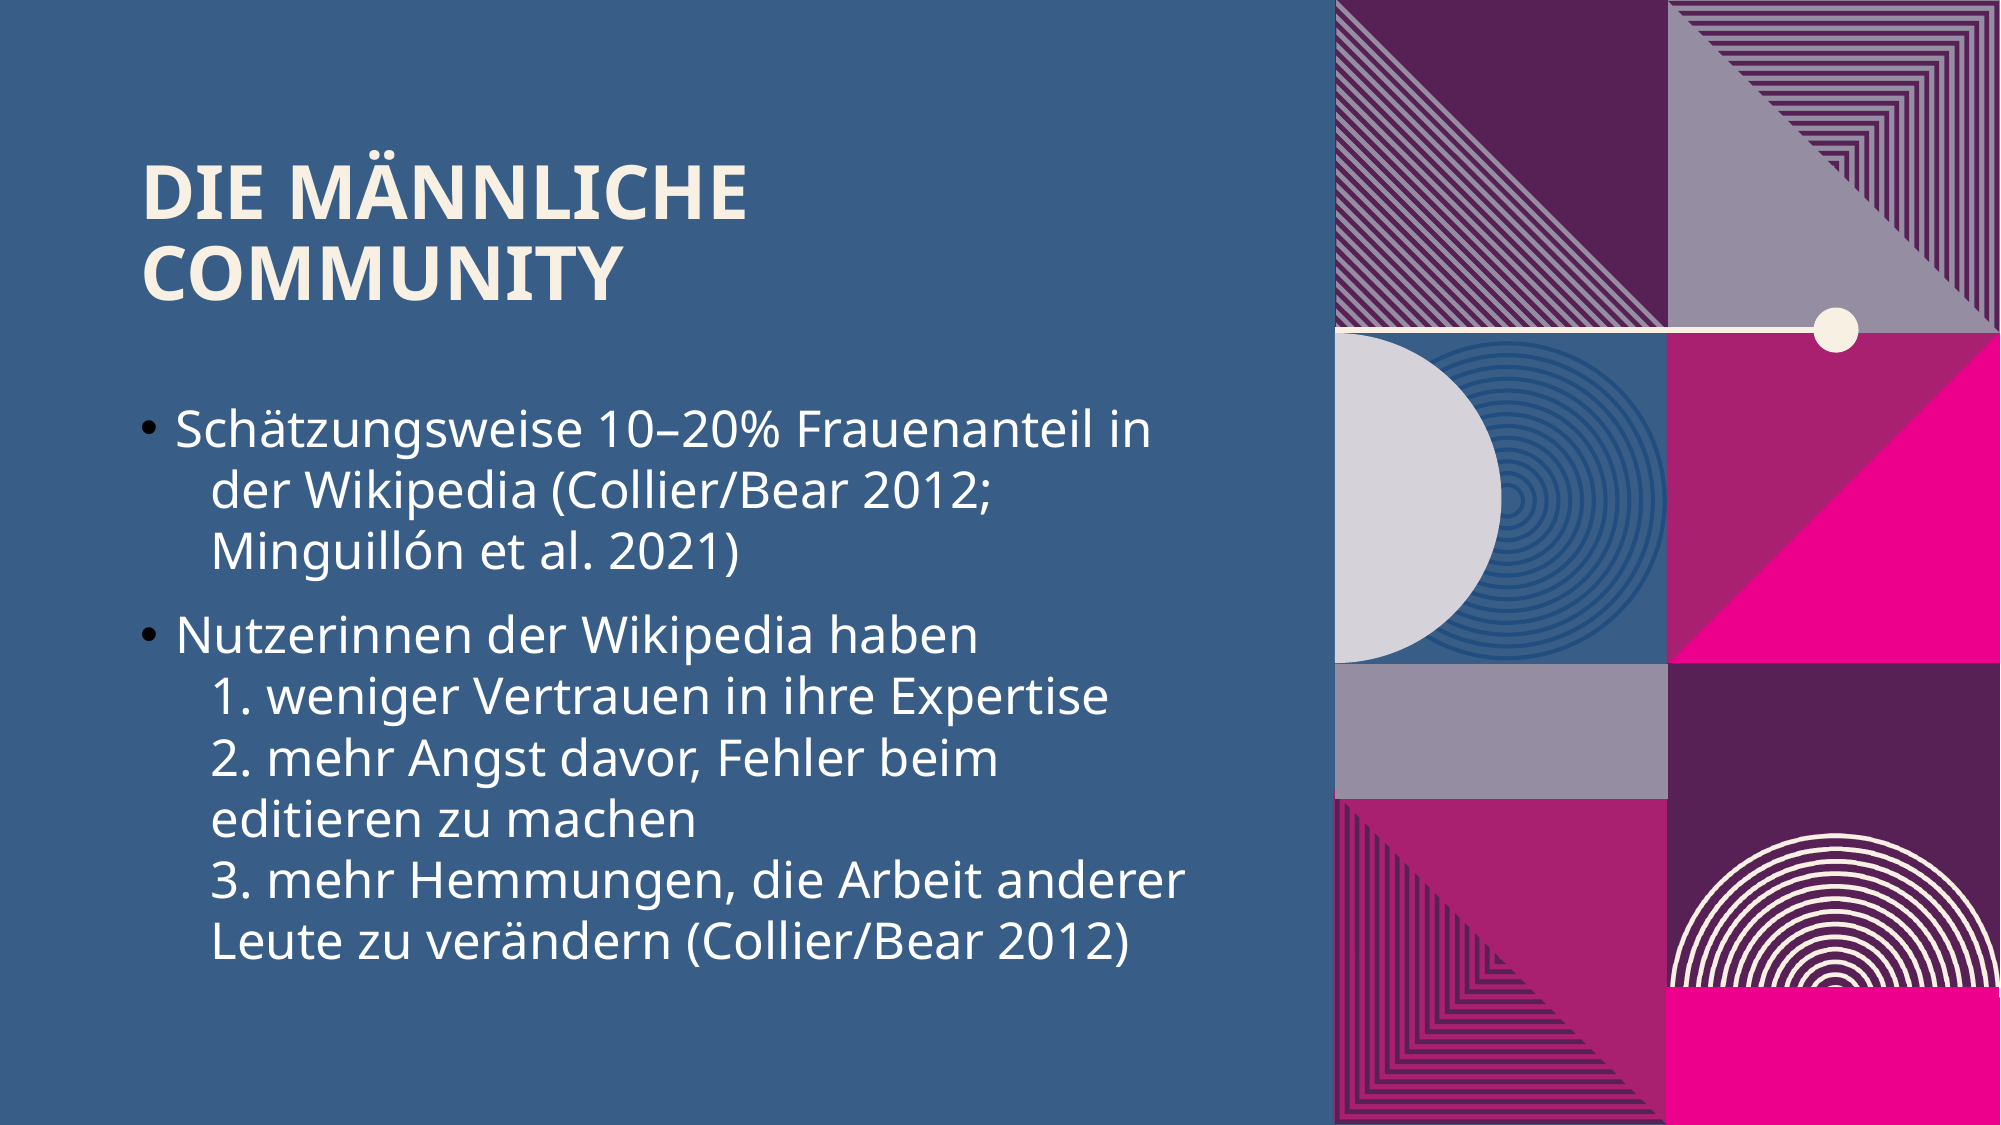

# Die männliche Community
Schätzungsweise 10–20% Frauenanteil in der Wikipedia (Collier/Bear 2012; Minguillón et al. 2021)
Nutzerinnen der Wikipedia haben
1. weniger Vertrauen in ihre Expertise
2. mehr Angst davor, Fehler beim editieren zu machen
3. mehr Hemmungen, die Arbeit anderer Leute zu verändern (Collier/Bear 2012)